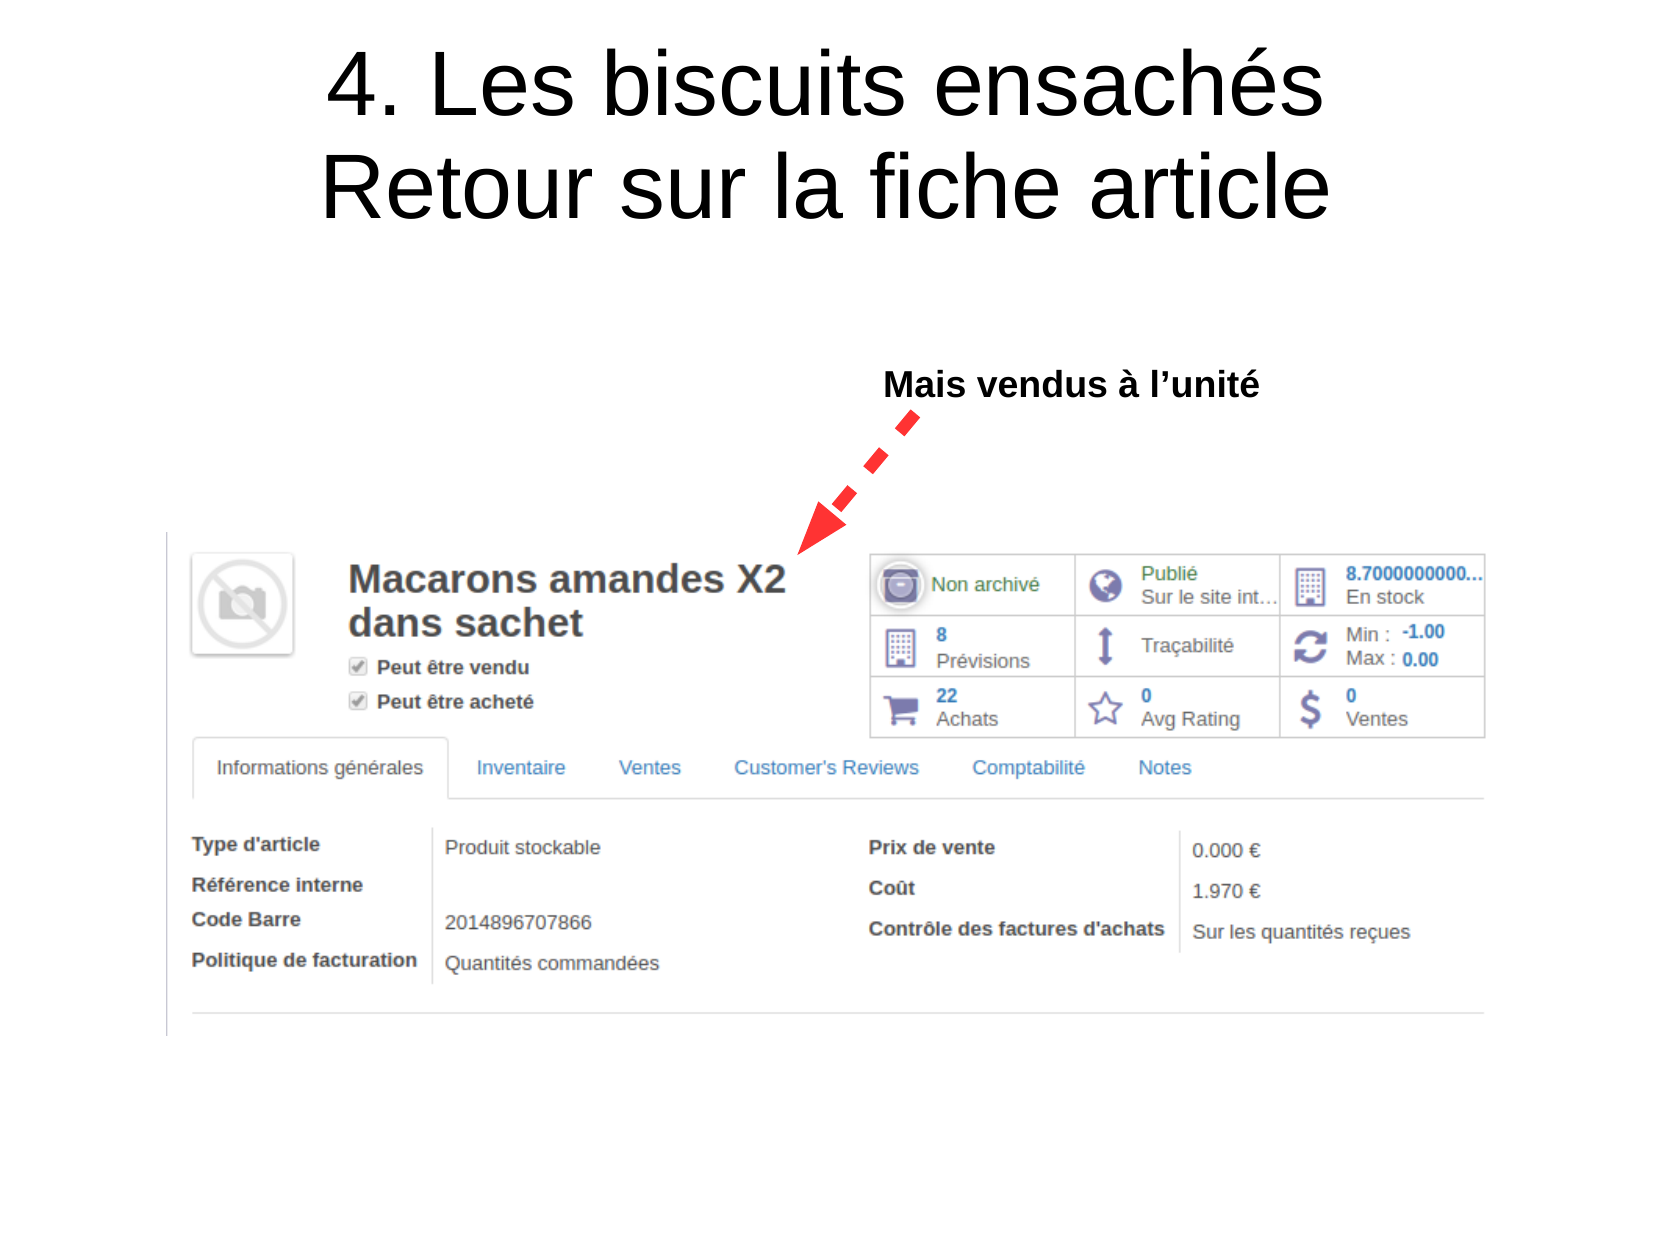

# 4. Les biscuits ensachés Retour sur la fiche article
Mais vendus à l’unité